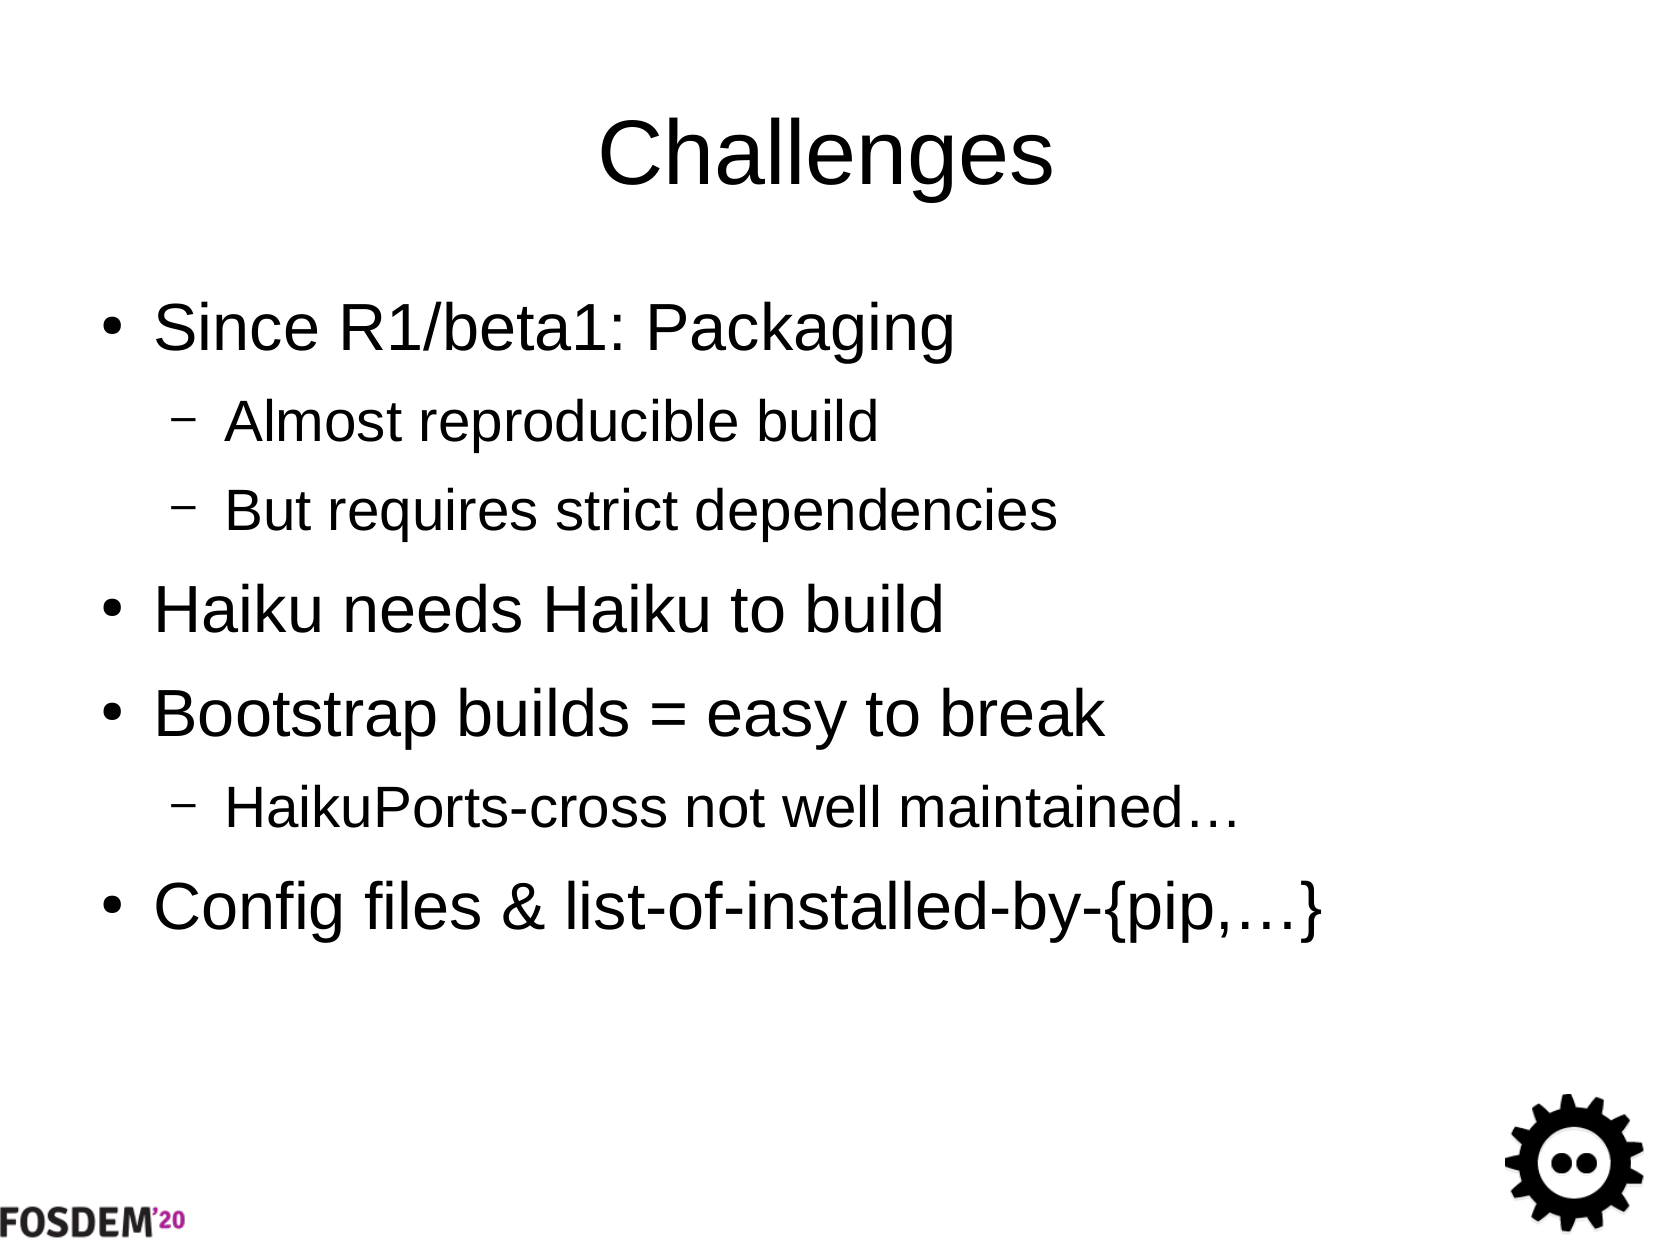

# Challenges
Since R1/beta1: Packaging
Almost reproducible build
But requires strict dependencies
Haiku needs Haiku to build
Bootstrap builds = easy to break
HaikuPorts-cross not well maintained…
Config files & list-of-installed-by-{pip,…}